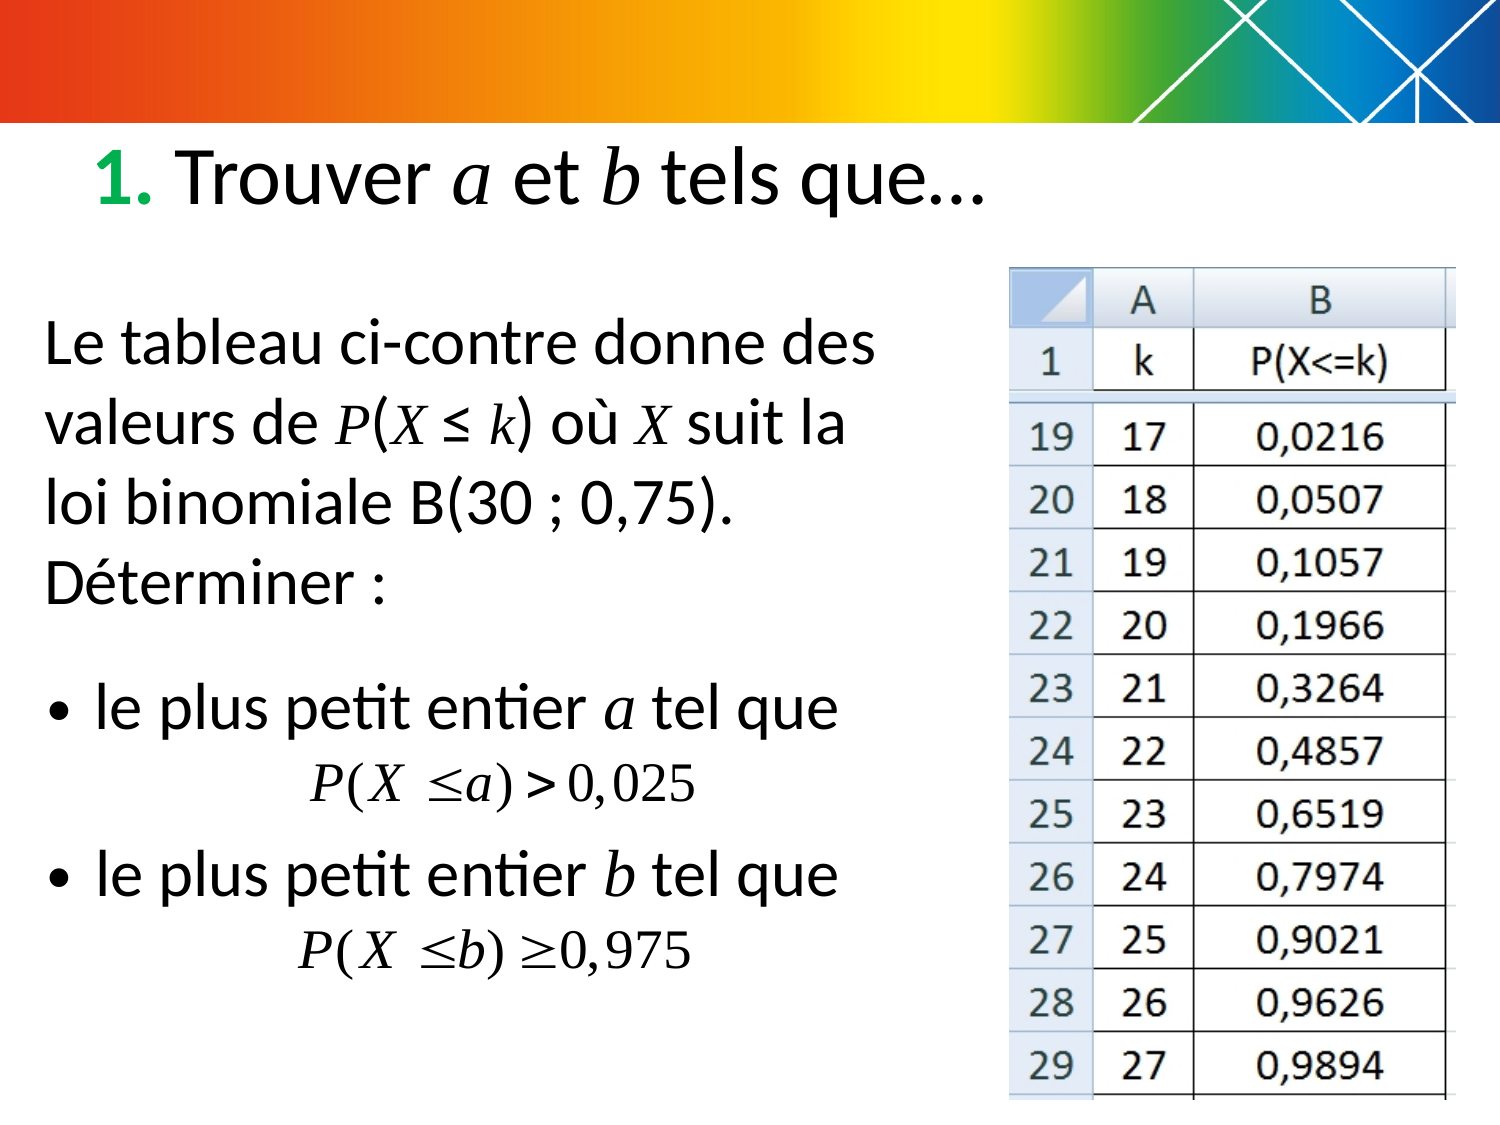

# 1. Trouver a et b tels que…
Le tableau ci-contre donne des valeurs de P(X ≤ k) où X suit la loi binomiale B(30 ; 0,75).
Déterminer :
• le plus petit entier a tel que
• le plus petit entier b tel que